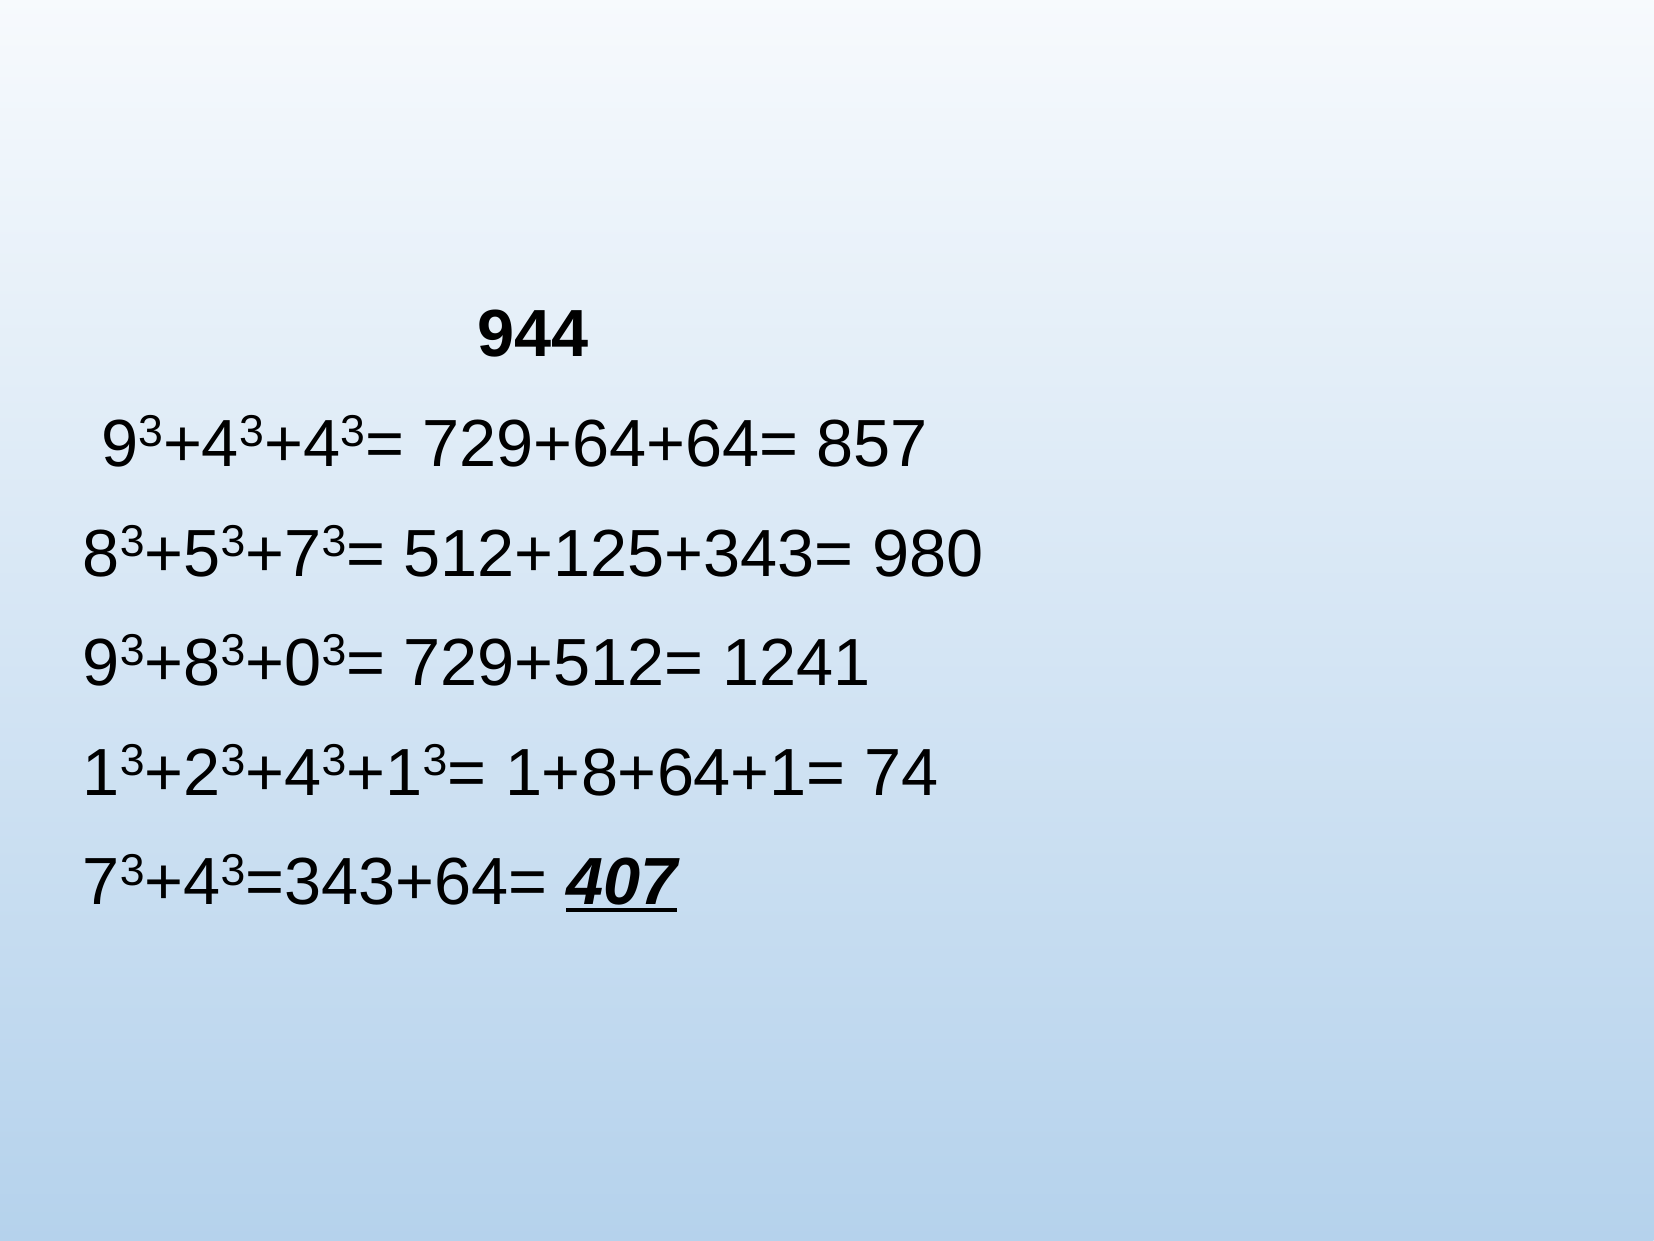

# 944
 93+43+43= 729+64+64= 857
83+53+73= 512+125+343= 980
93+83+03= 729+512= 1241
13+23+43+13= 1+8+64+1= 74
73+43=343+64= 407